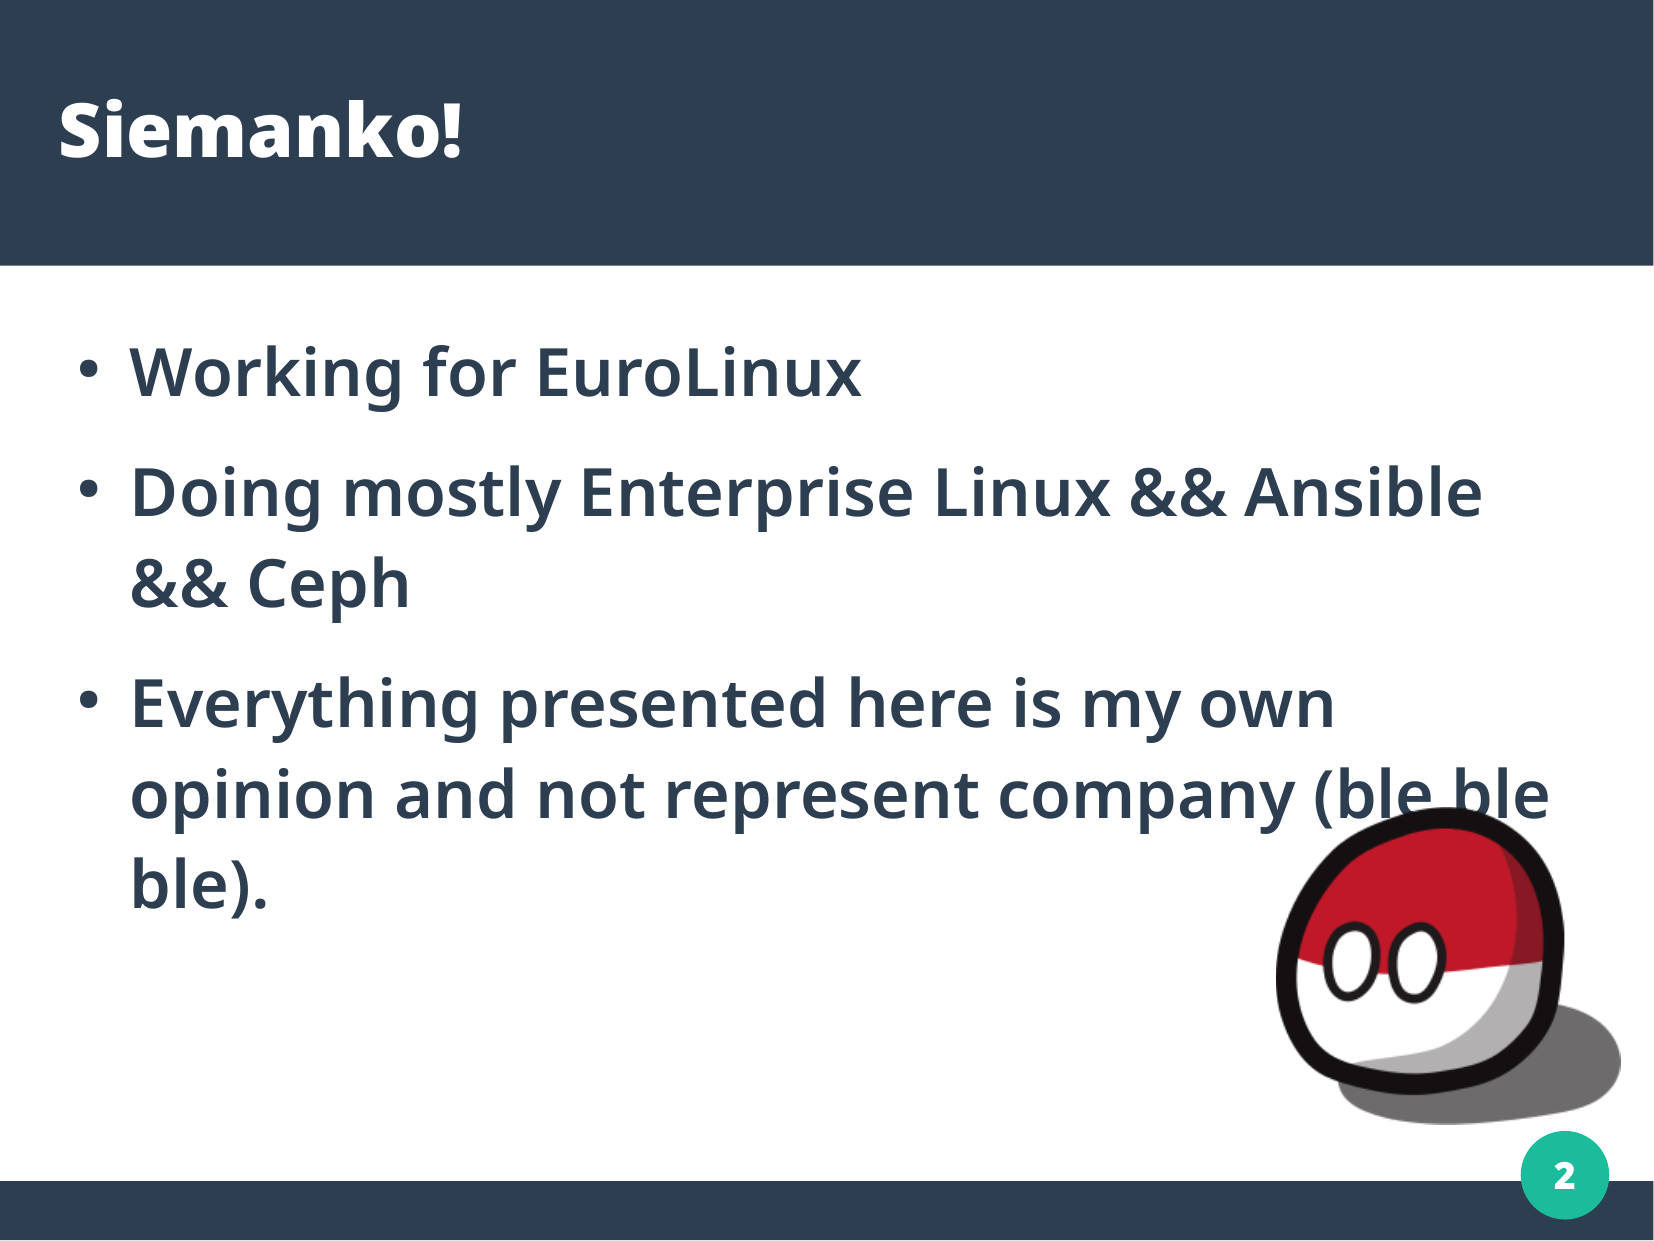

# Siemanko!
Working for EuroLinux
Doing mostly Enterprise Linux && Ansible && Ceph
Everything presented here is my own opinion and not represent company (ble ble ble).
2